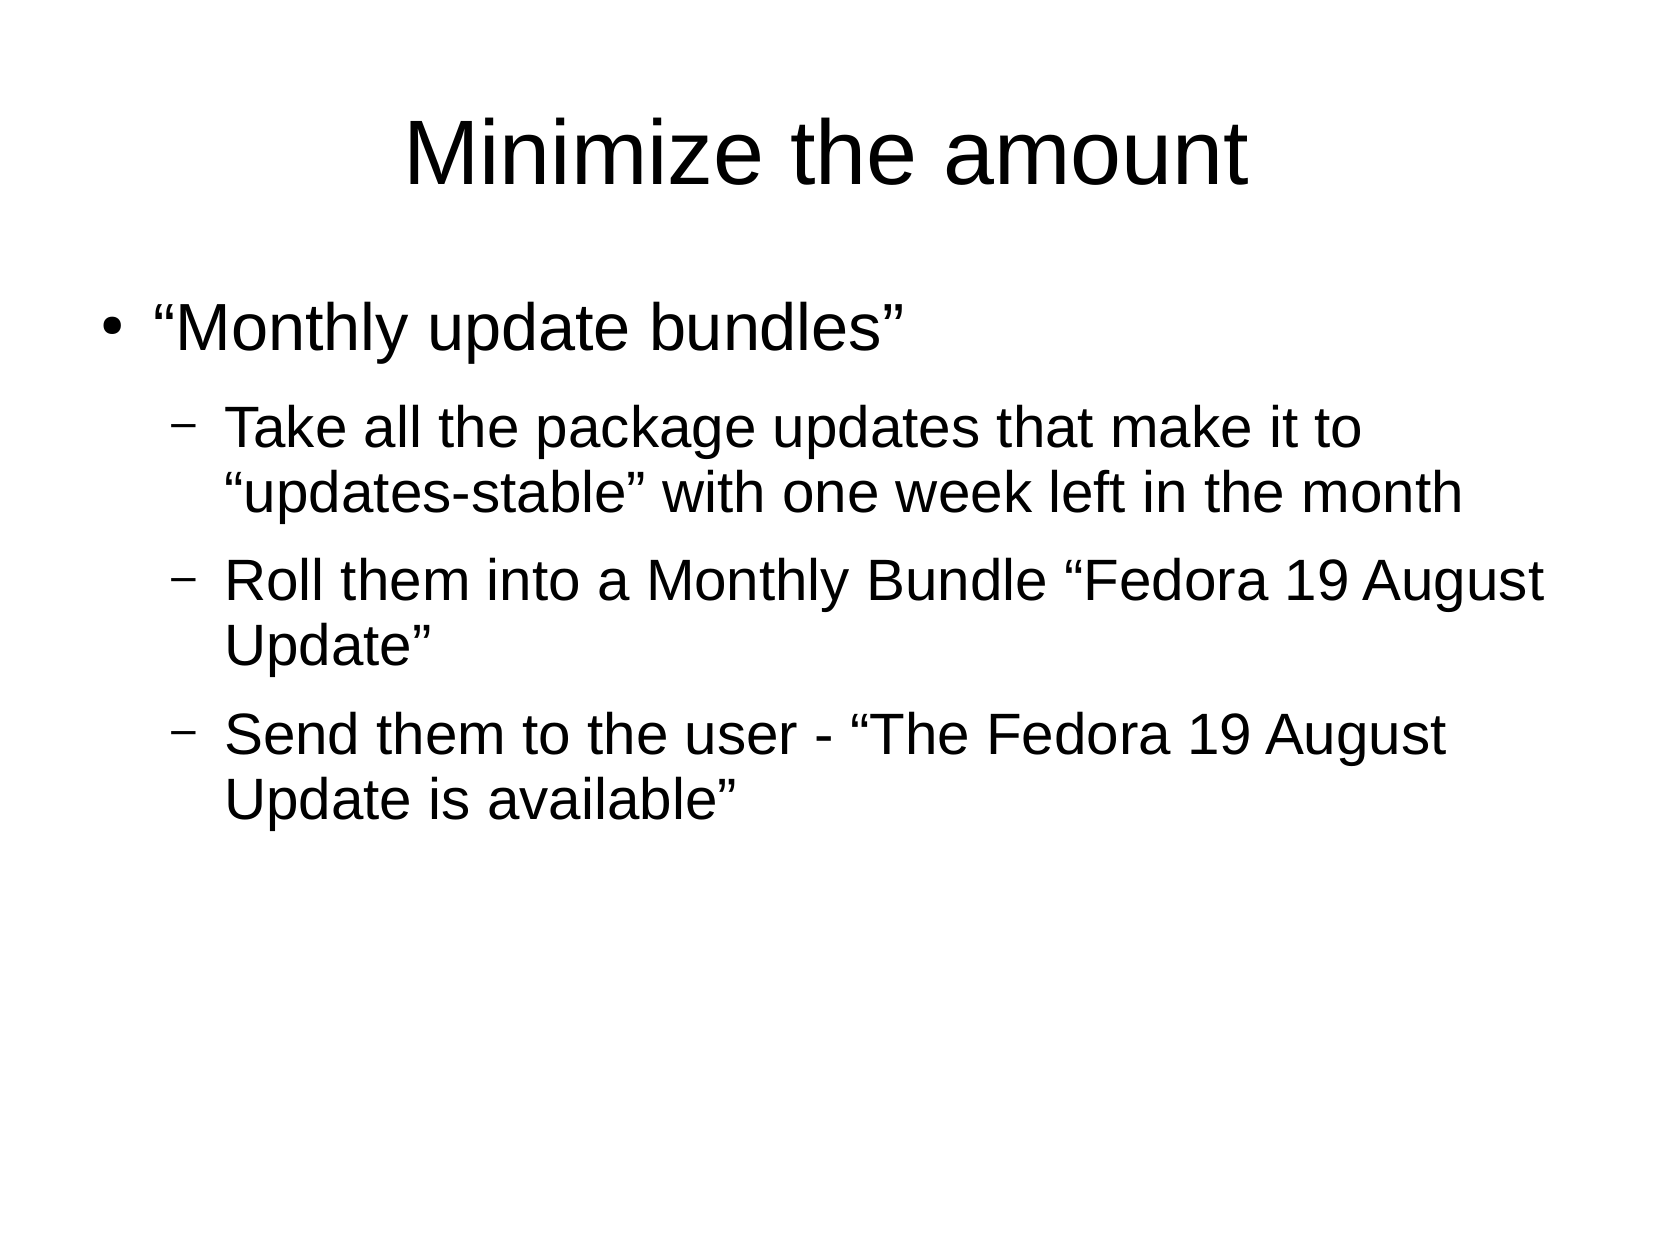

# Minimize the amount
“Monthly update bundles”
Take all the package updates that make it to “updates-stable” with one week left in the month
Roll them into a Monthly Bundle “Fedora 19 August Update”
Send them to the user - “The Fedora 19 August Update is available”